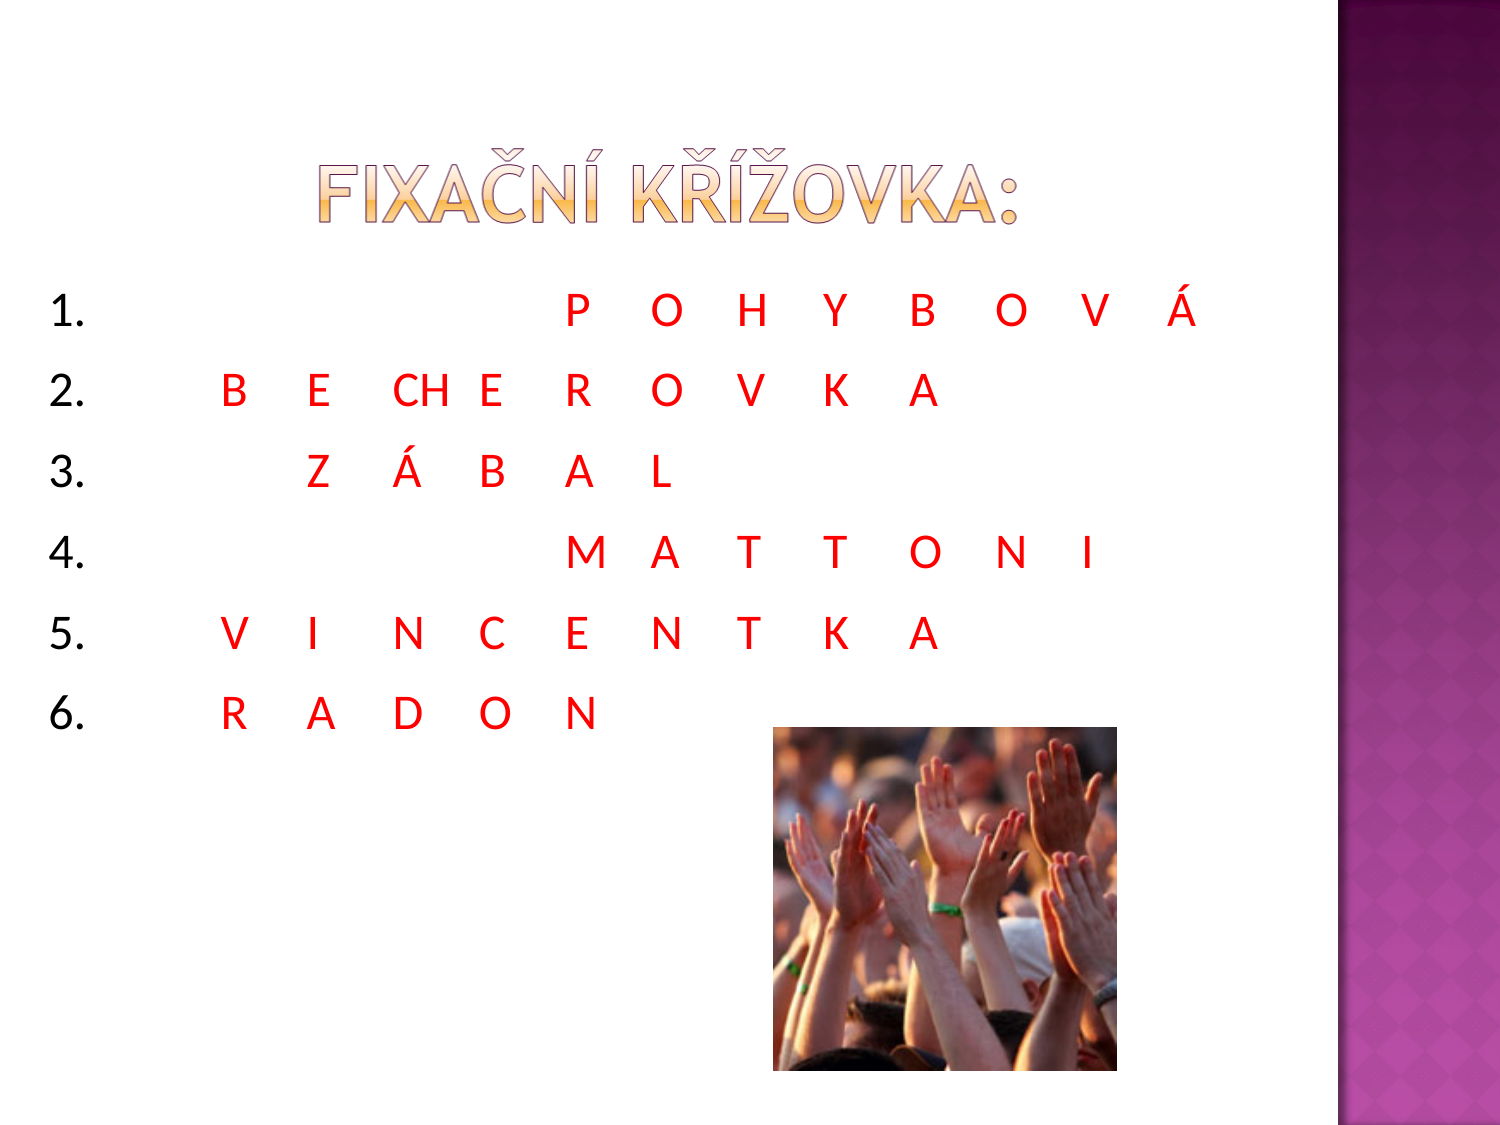

| 1. | | | | | | P | O | H | Y | B | O | V | Á |
| --- | --- | --- | --- | --- | --- | --- | --- | --- | --- | --- | --- | --- | --- |
| 2. | | B | E | CH | E | R | O | V | K | A | | | |
| 3. | | | Z | Á | B | A | L | | | | | | |
| 4. | | | | | | M | A | T | T | O | N | I | |
| 5. | | V | I | N | C | E | N | T | K | A | | | |
| 6. | | R | A | D | O | N | | | | | | | |